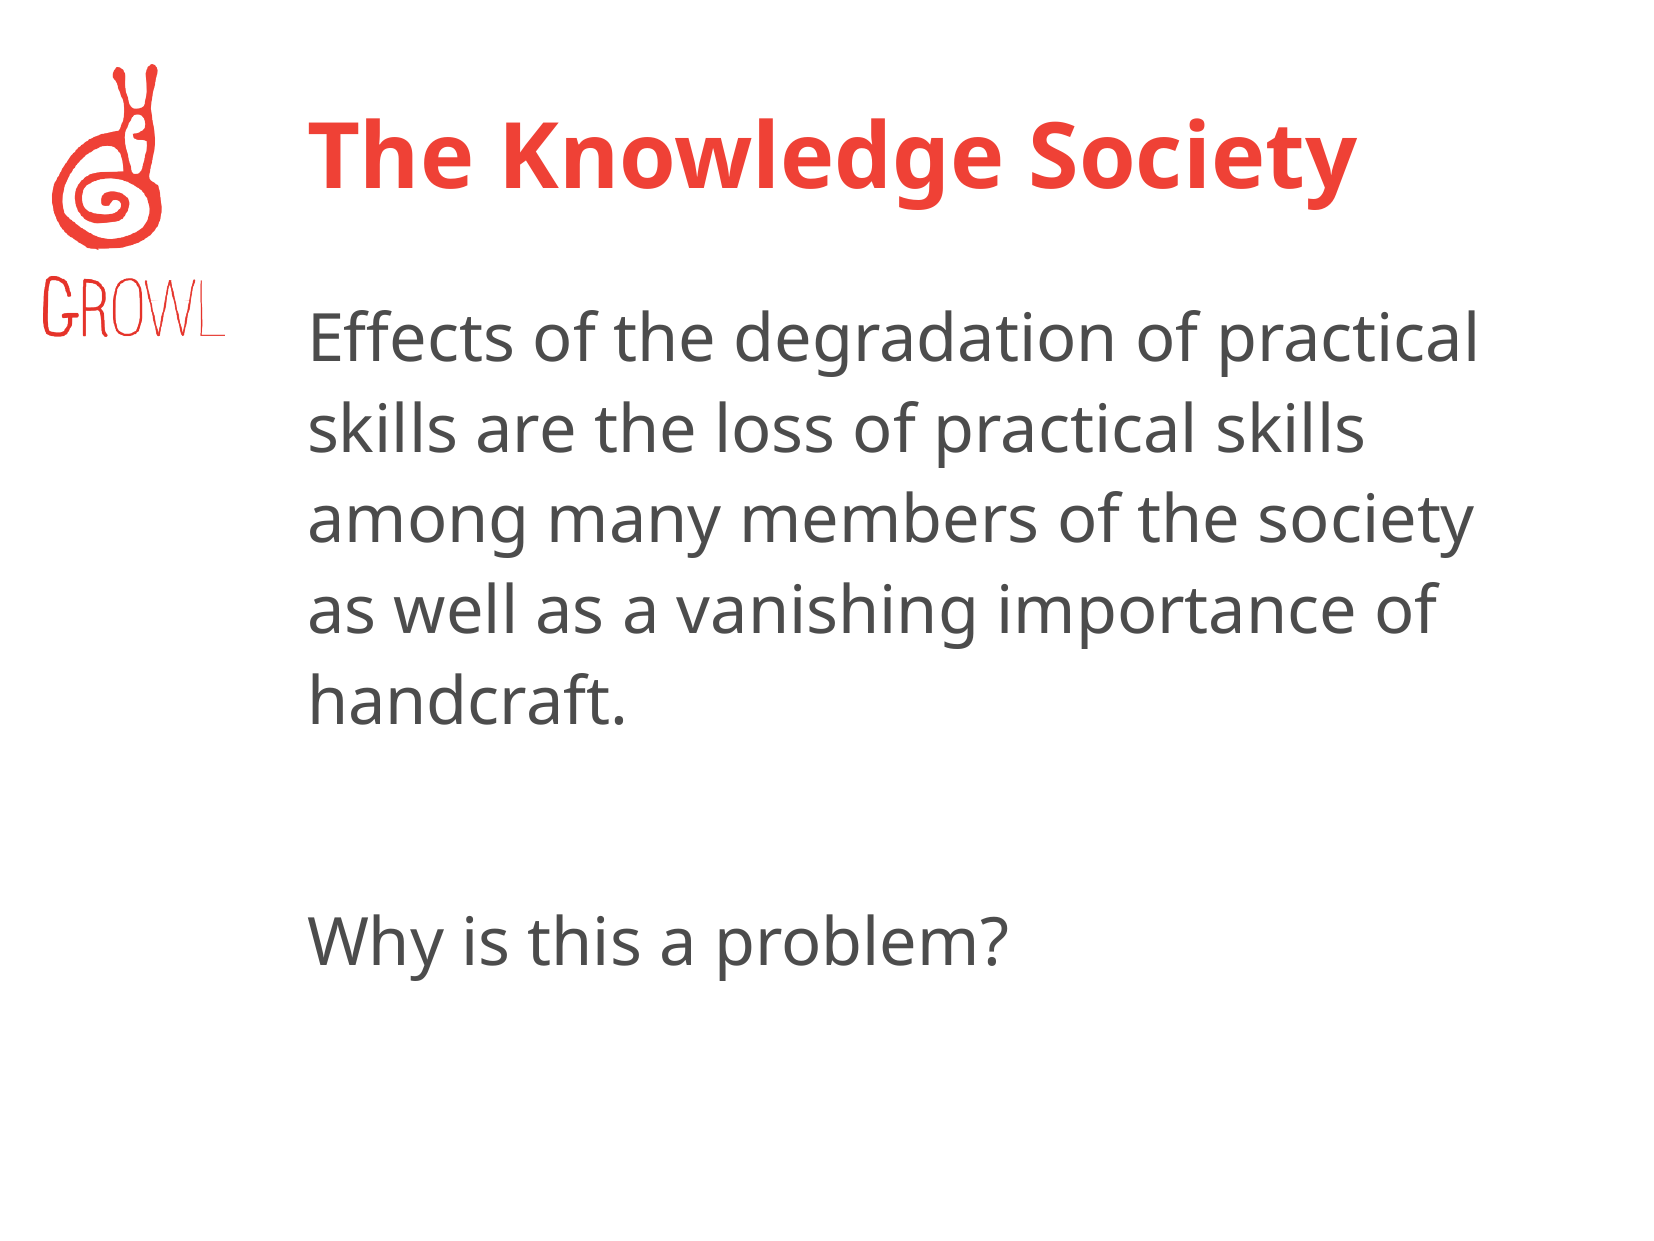

# The Knowledge Society
Effects of the degradation of practical skills are the loss of practical skills among many members of the society as well as a vanishing importance of handcraft.
Why is this a problem?